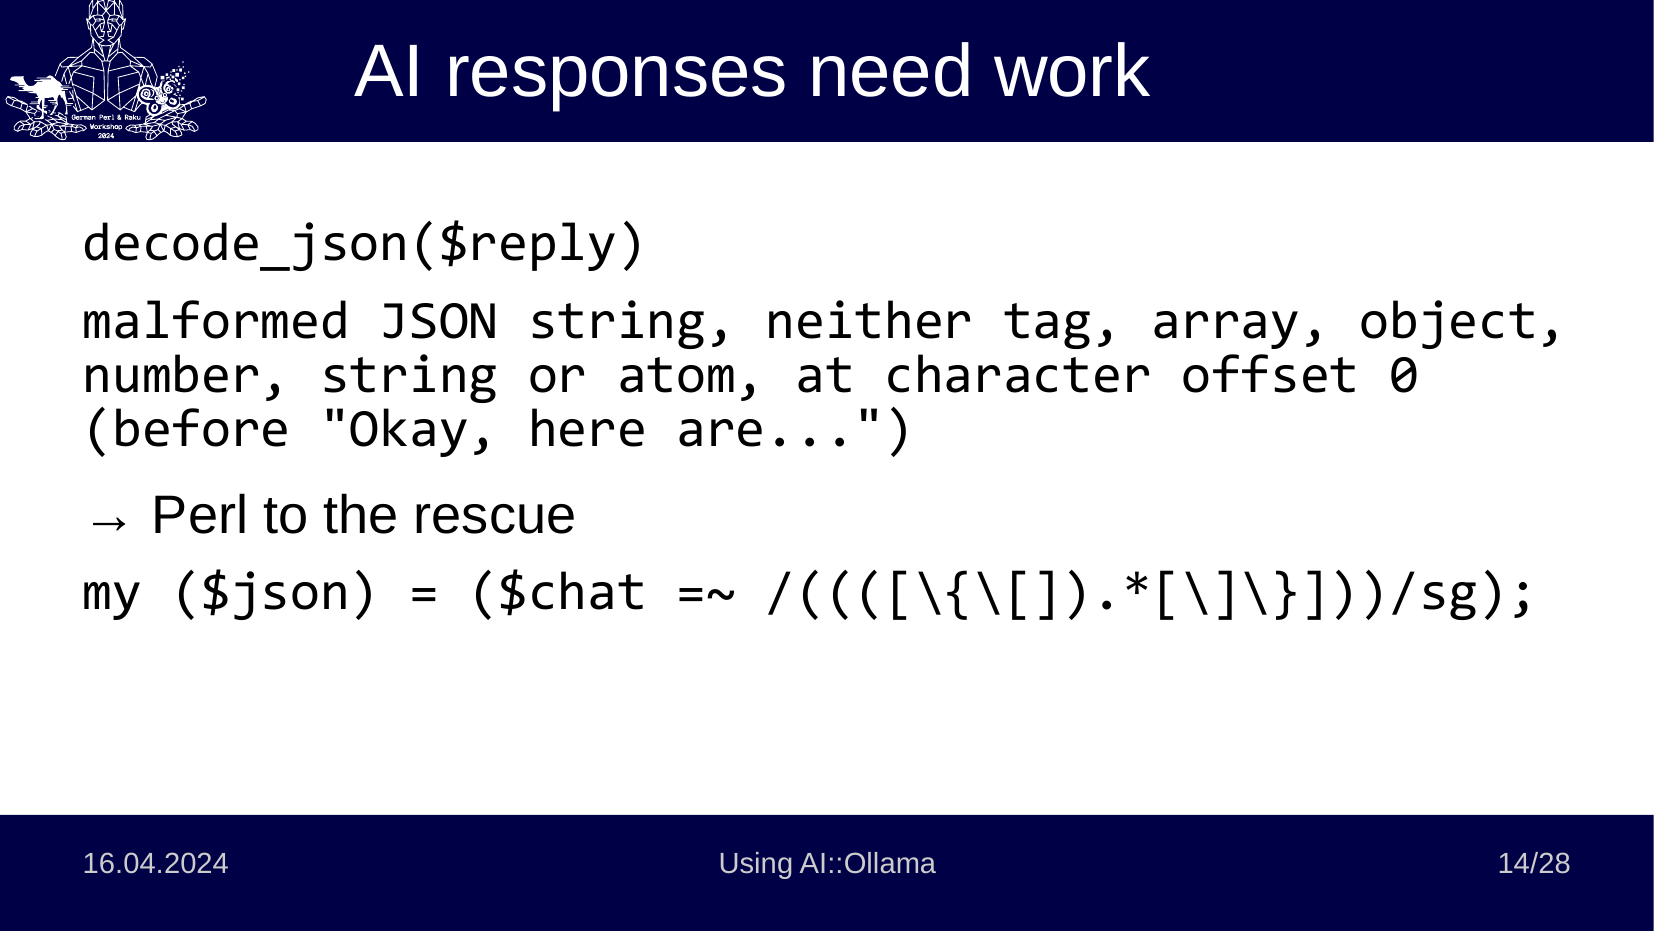

# AI responses need work
decode_json($reply)
malformed JSON string, neither tag, array, object, number, string or atom, at character offset 0 (before "Okay, here are...")
→ Perl to the rescue
my ($json) = ($chat =~ /((([\{\[]).*[\]\}]))/sg);
08. März 2019
14